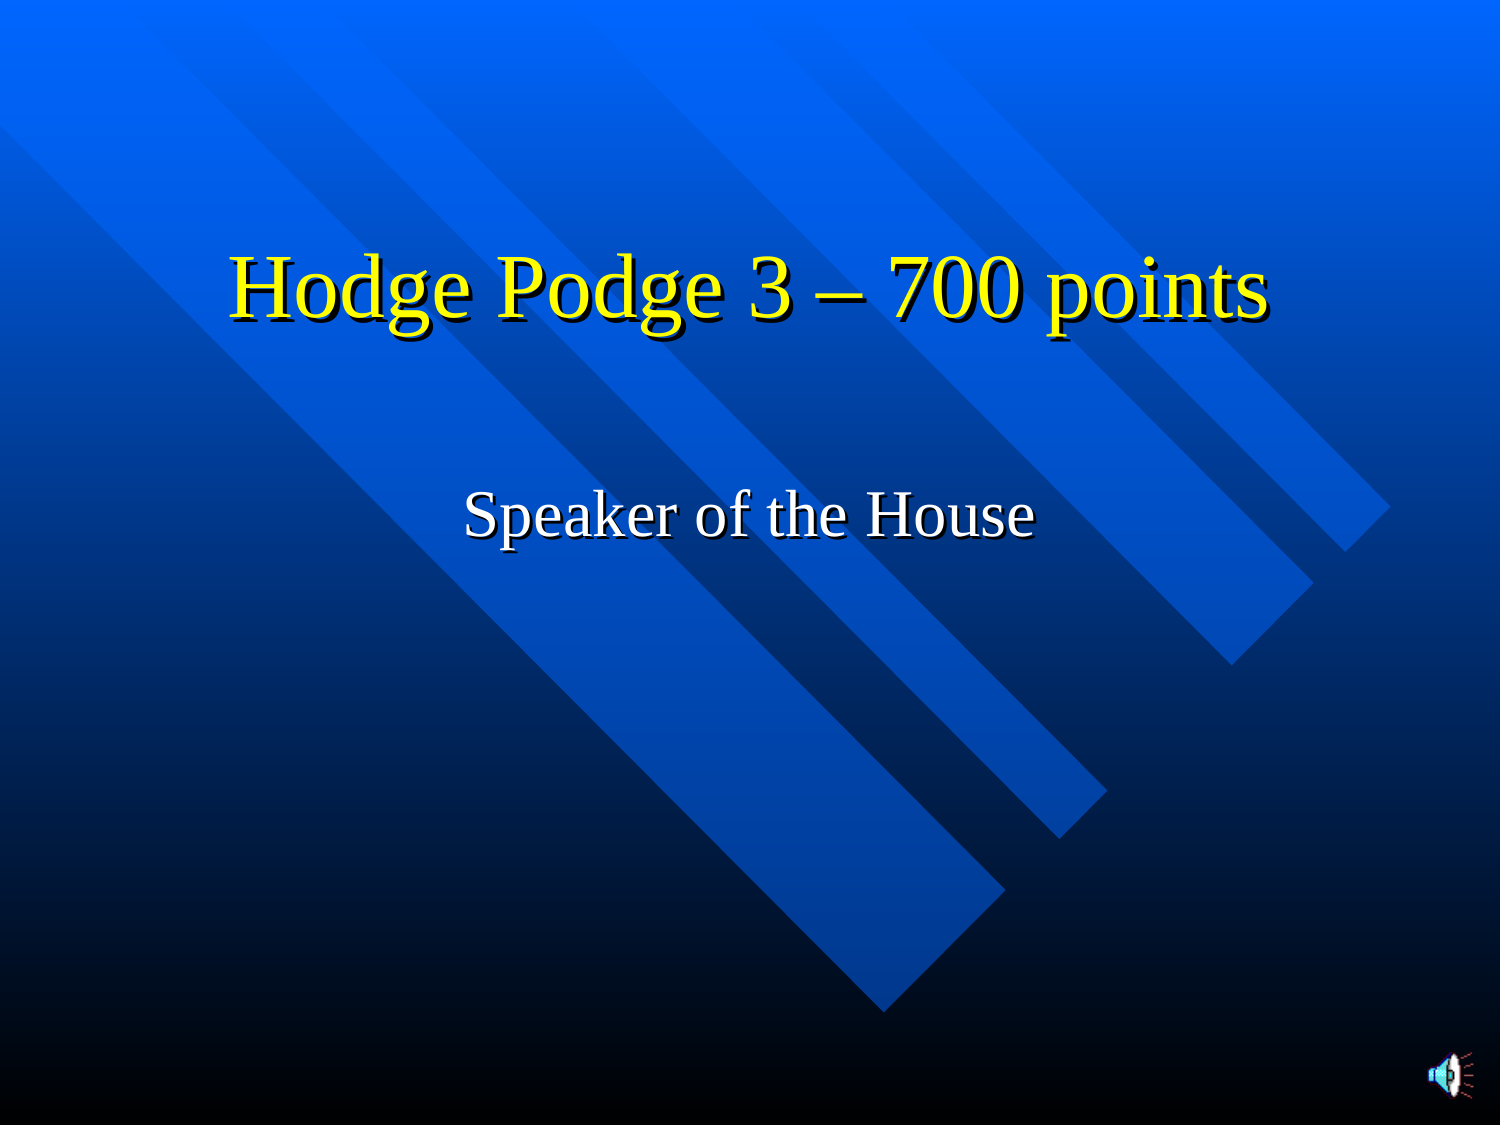

# Hodge Podge 3 – 700 points
Speaker of the House